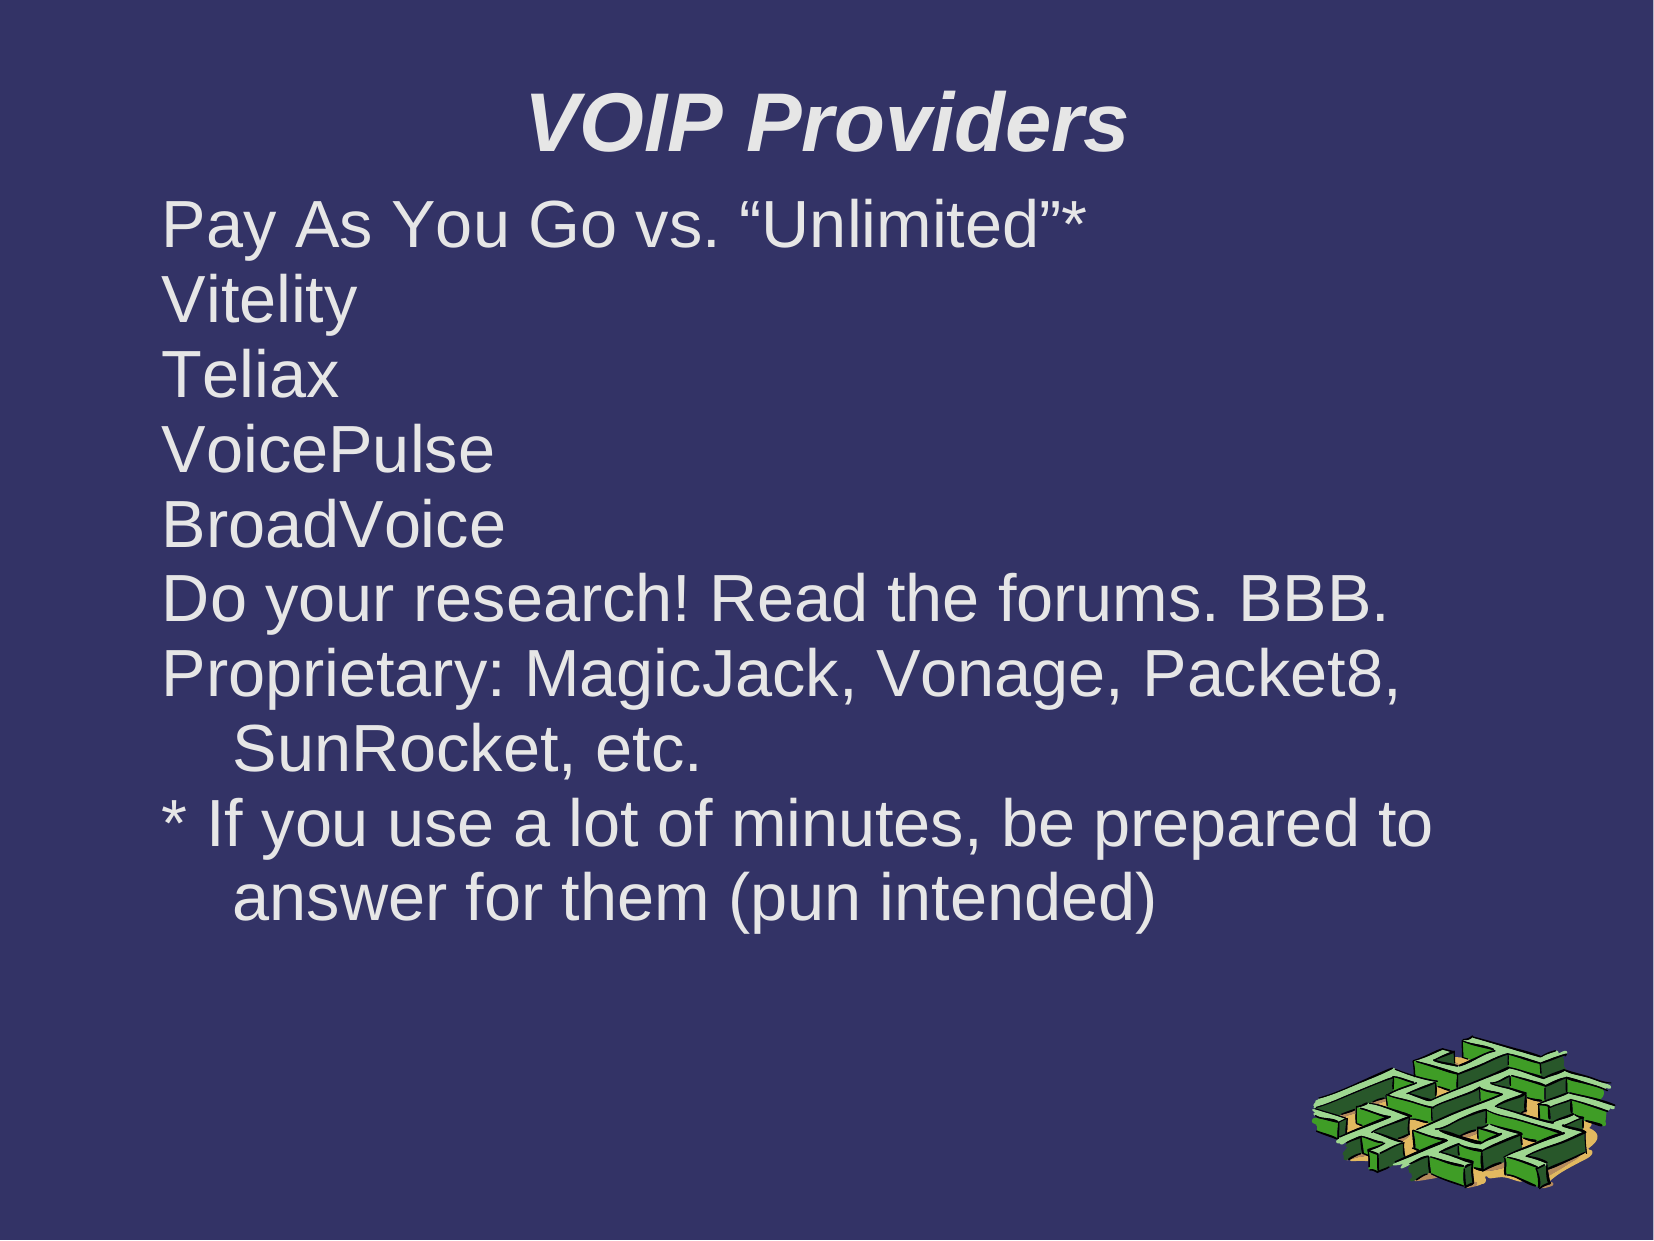

# VOIP Providers
Pay As You Go vs. “Unlimited”*
Vitelity
Teliax
VoicePulse
BroadVoice
Do your research! Read the forums. BBB.
Proprietary: MagicJack, Vonage, Packet8, SunRocket, etc.
* If you use a lot of minutes, be prepared to answer for them (pun intended)